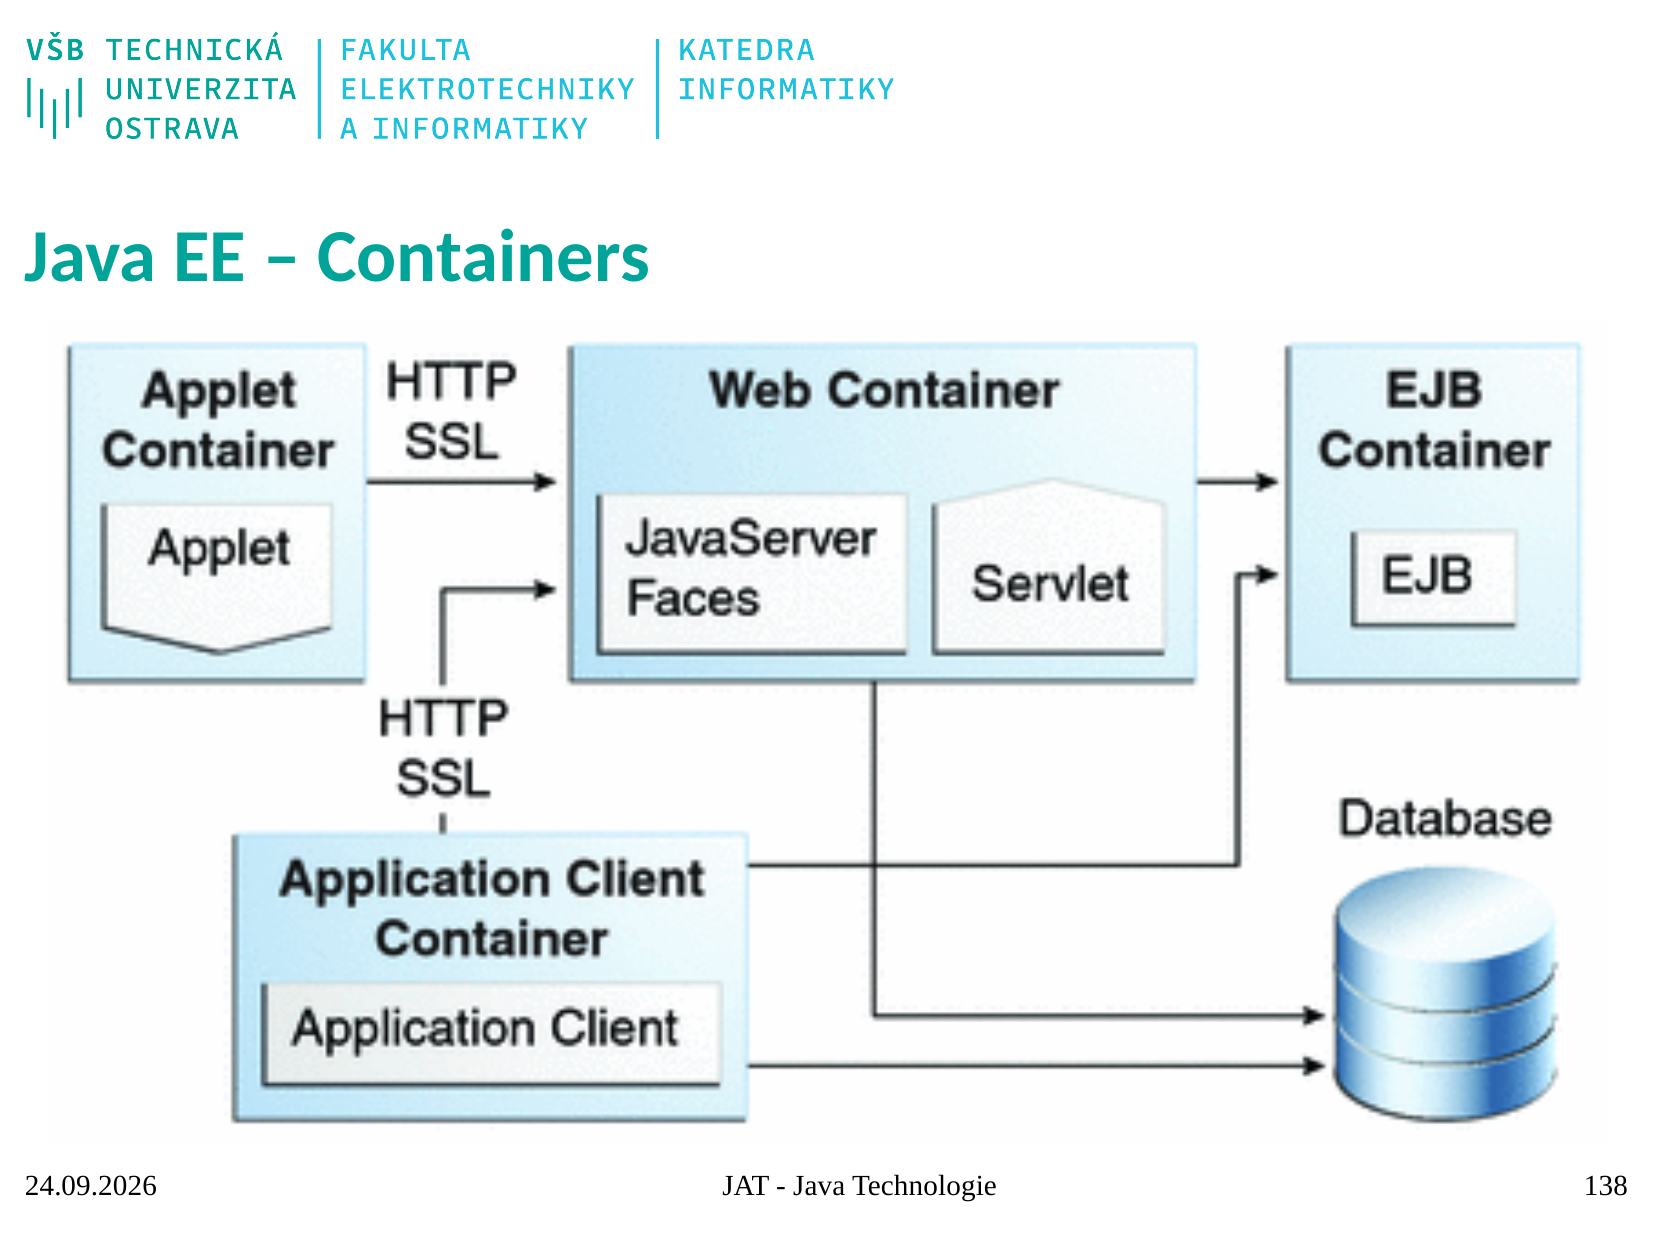

# Java EE – Containers
JAT - Java Technologie
138